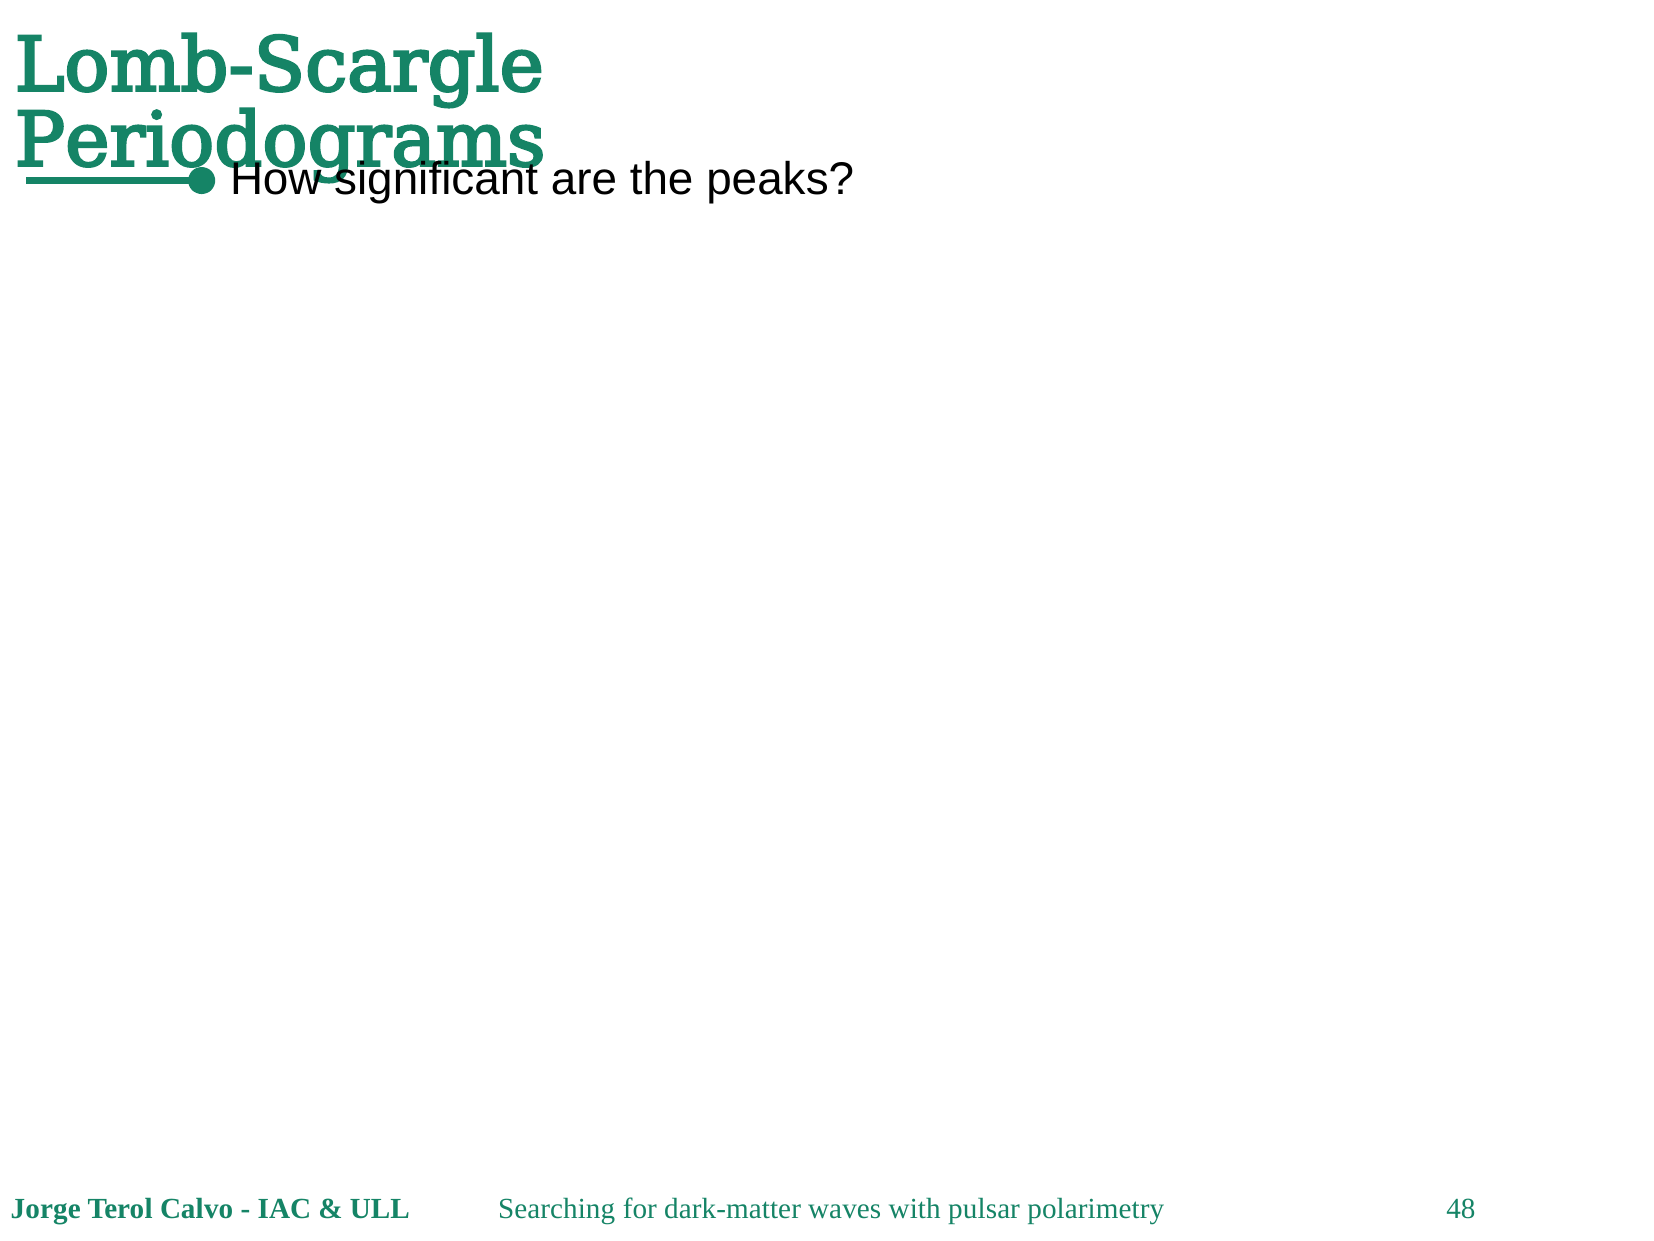

Lomb-Scargle Periodograms
How significant are the peaks?
Jorge Terol Calvo - IAC & ULL
Searching for dark-matter waves with pulsar polarimetry
48